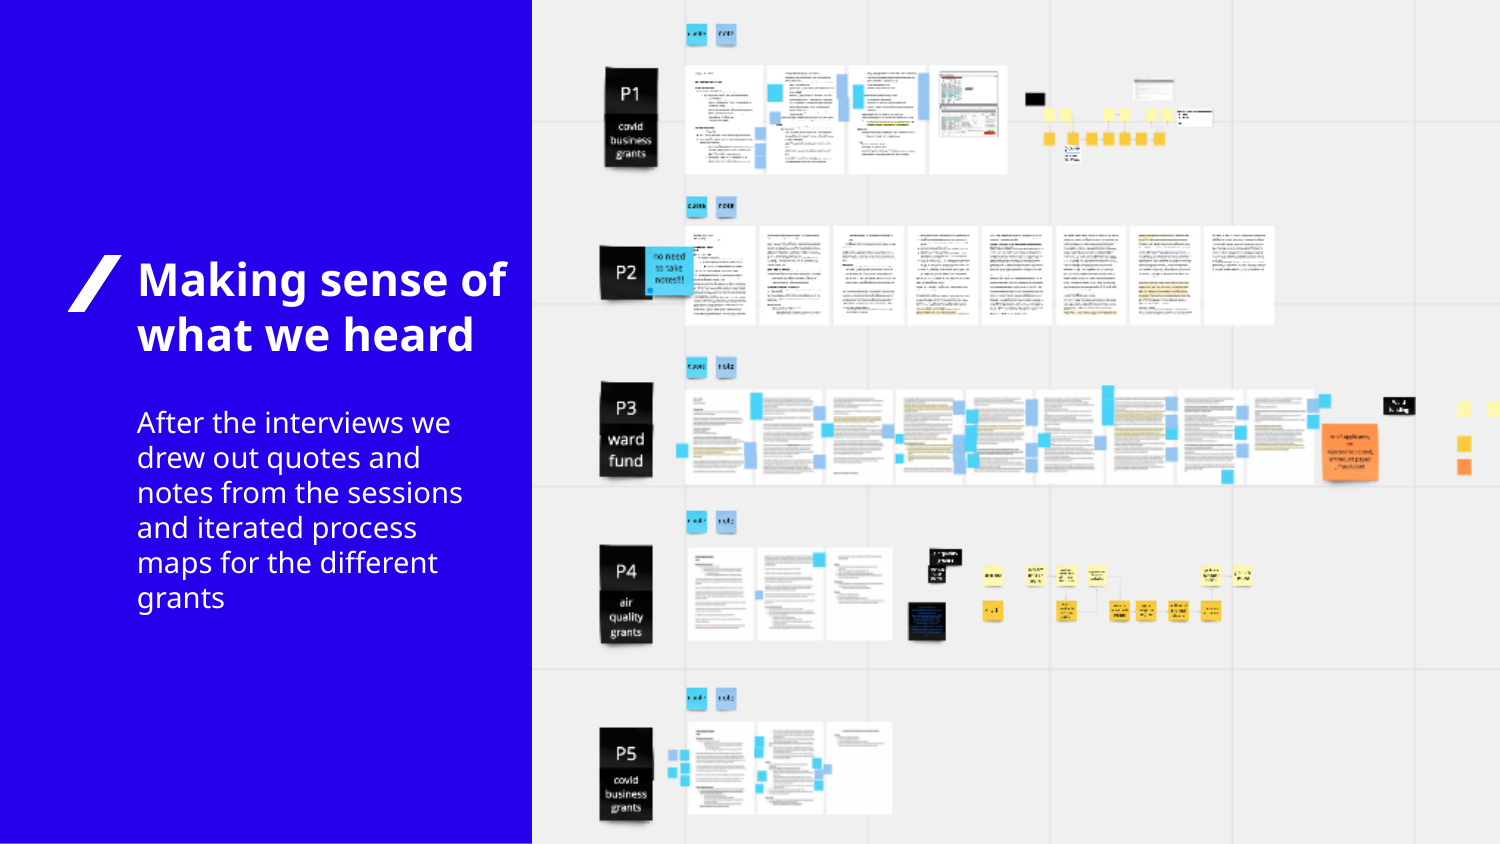

# Making sense of what we heard
After the interviews we drew out quotes and notes from the sessions and iterated process maps for the different grants